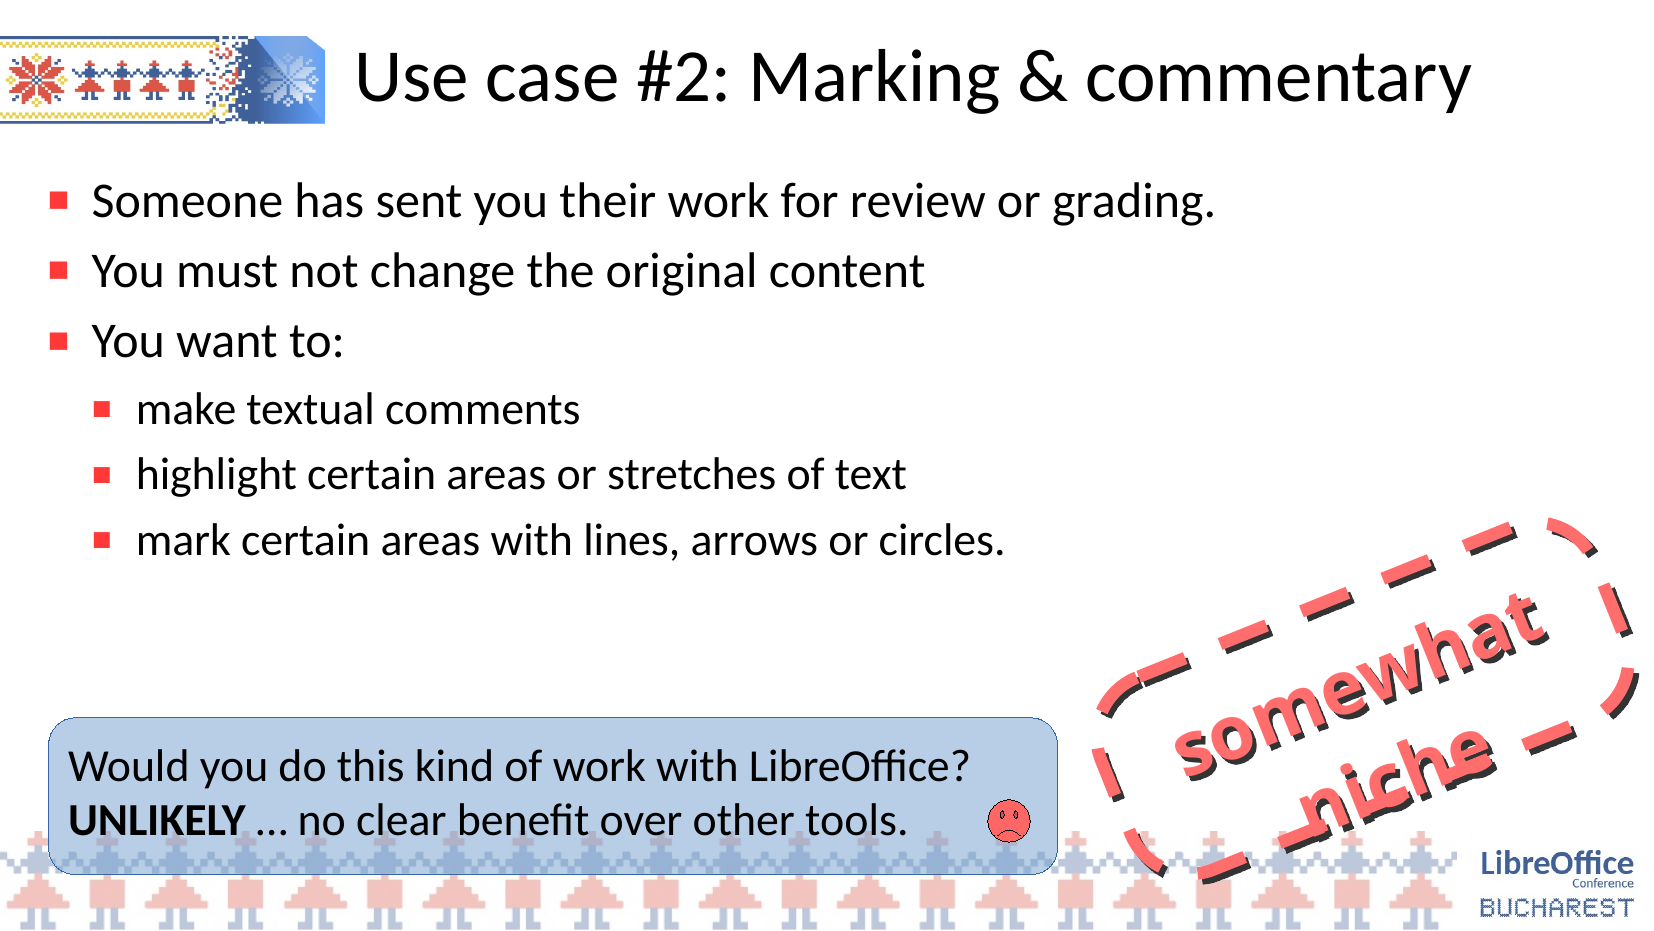

# Use case #2: Marking & commentary
Someone has sent you their work for review or grading.
You must not change the original content
You want to:
make textual comments
highlight certain areas or stretches of text
mark certain areas with lines, arrows or circles.
somewhat
niche
Would you do this kind of work with LibreOffice?
UNLIKELY … no clear benefit over other tools.